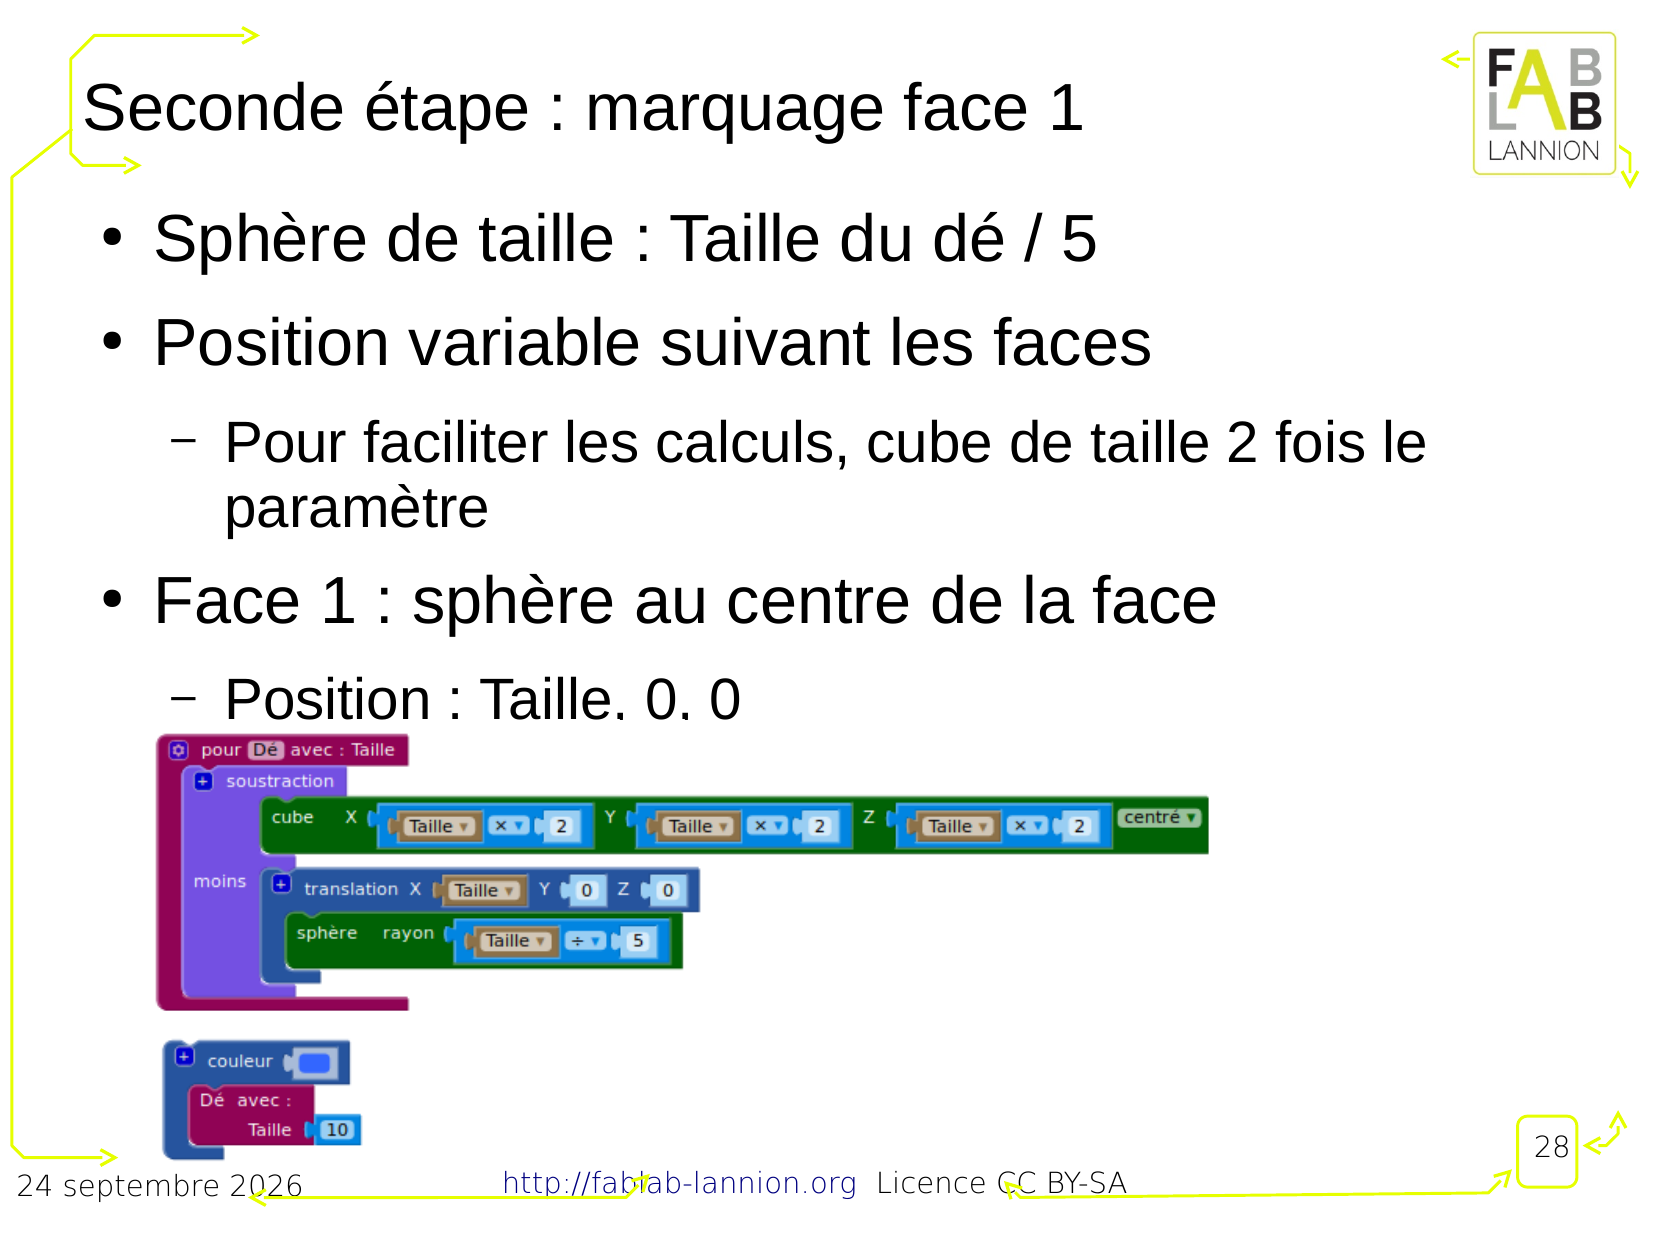

# Seconde étape : marquage face 1
Sphère de taille : Taille du dé / 5
Position variable suivant les faces
Pour faciliter les calculs, cube de taille 2 fois le paramètre
Face 1 : sphère au centre de la face
Position : Taille, 0, 0
28